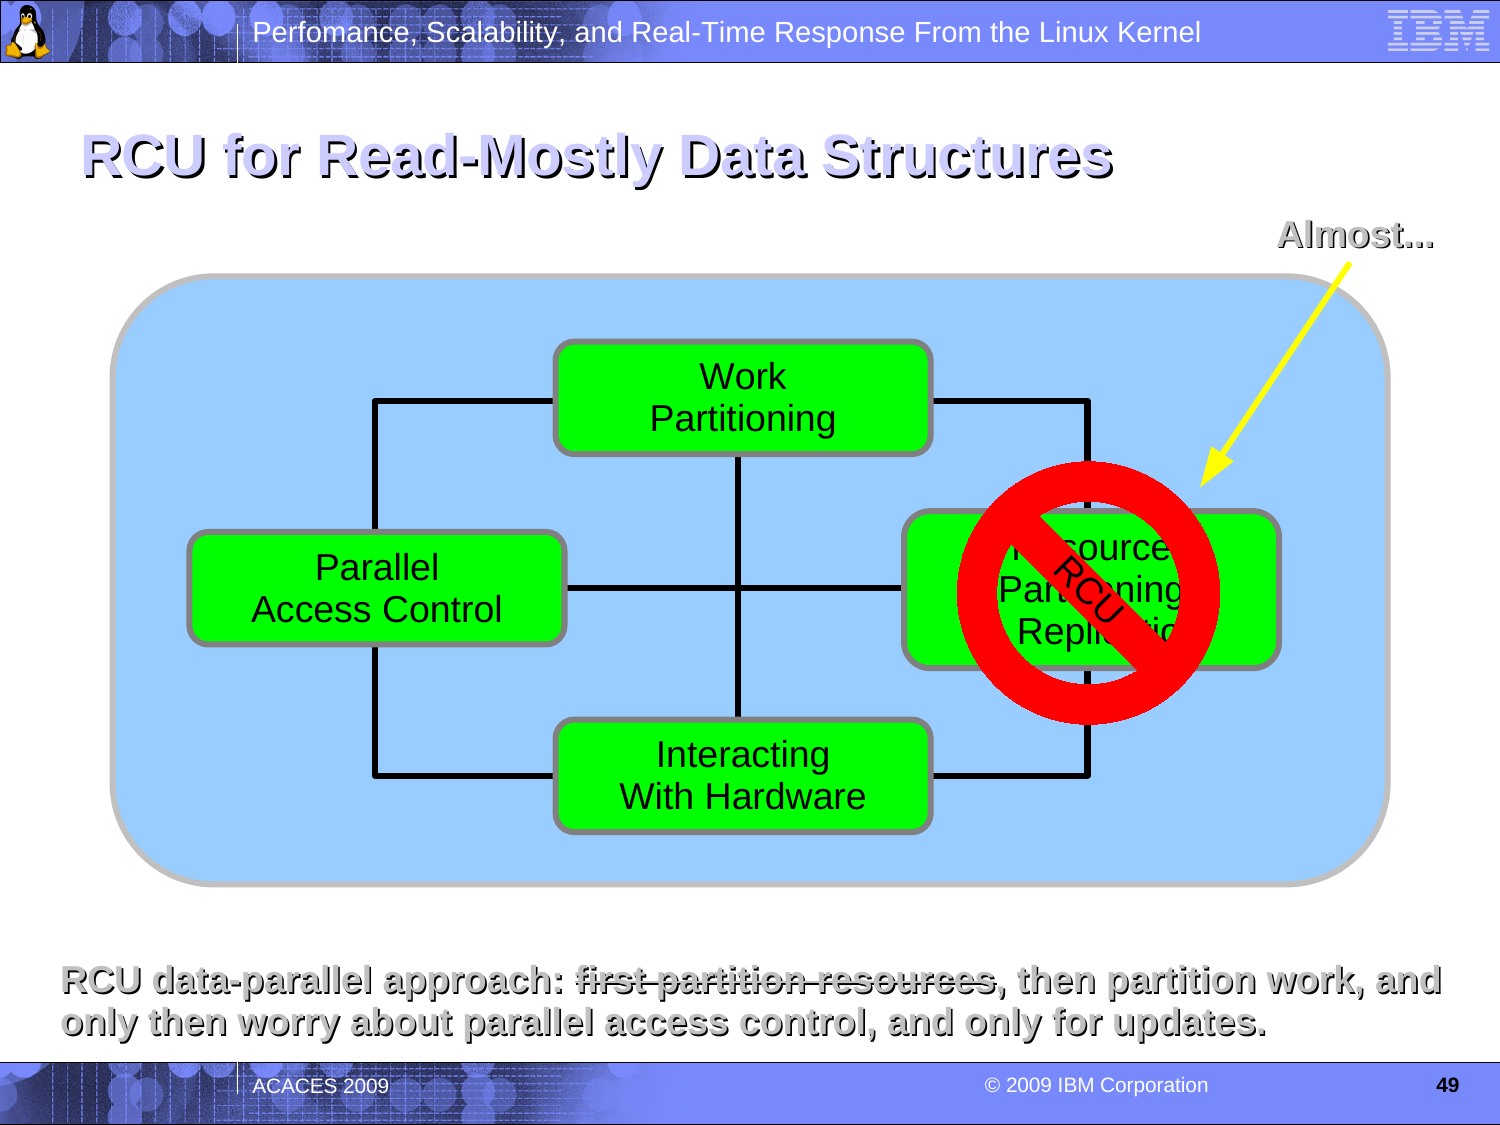

# RCU for Read-Mostly Data Structures
Almost...
Work
Partitioning
RCU
Resource
Partitioning
& Replication
Parallel
Access Control
Interacting
With Hardware
RCU data-parallel approach: first partition resources, then partition work, and
only then worry about parallel access control, and only for updates.
49